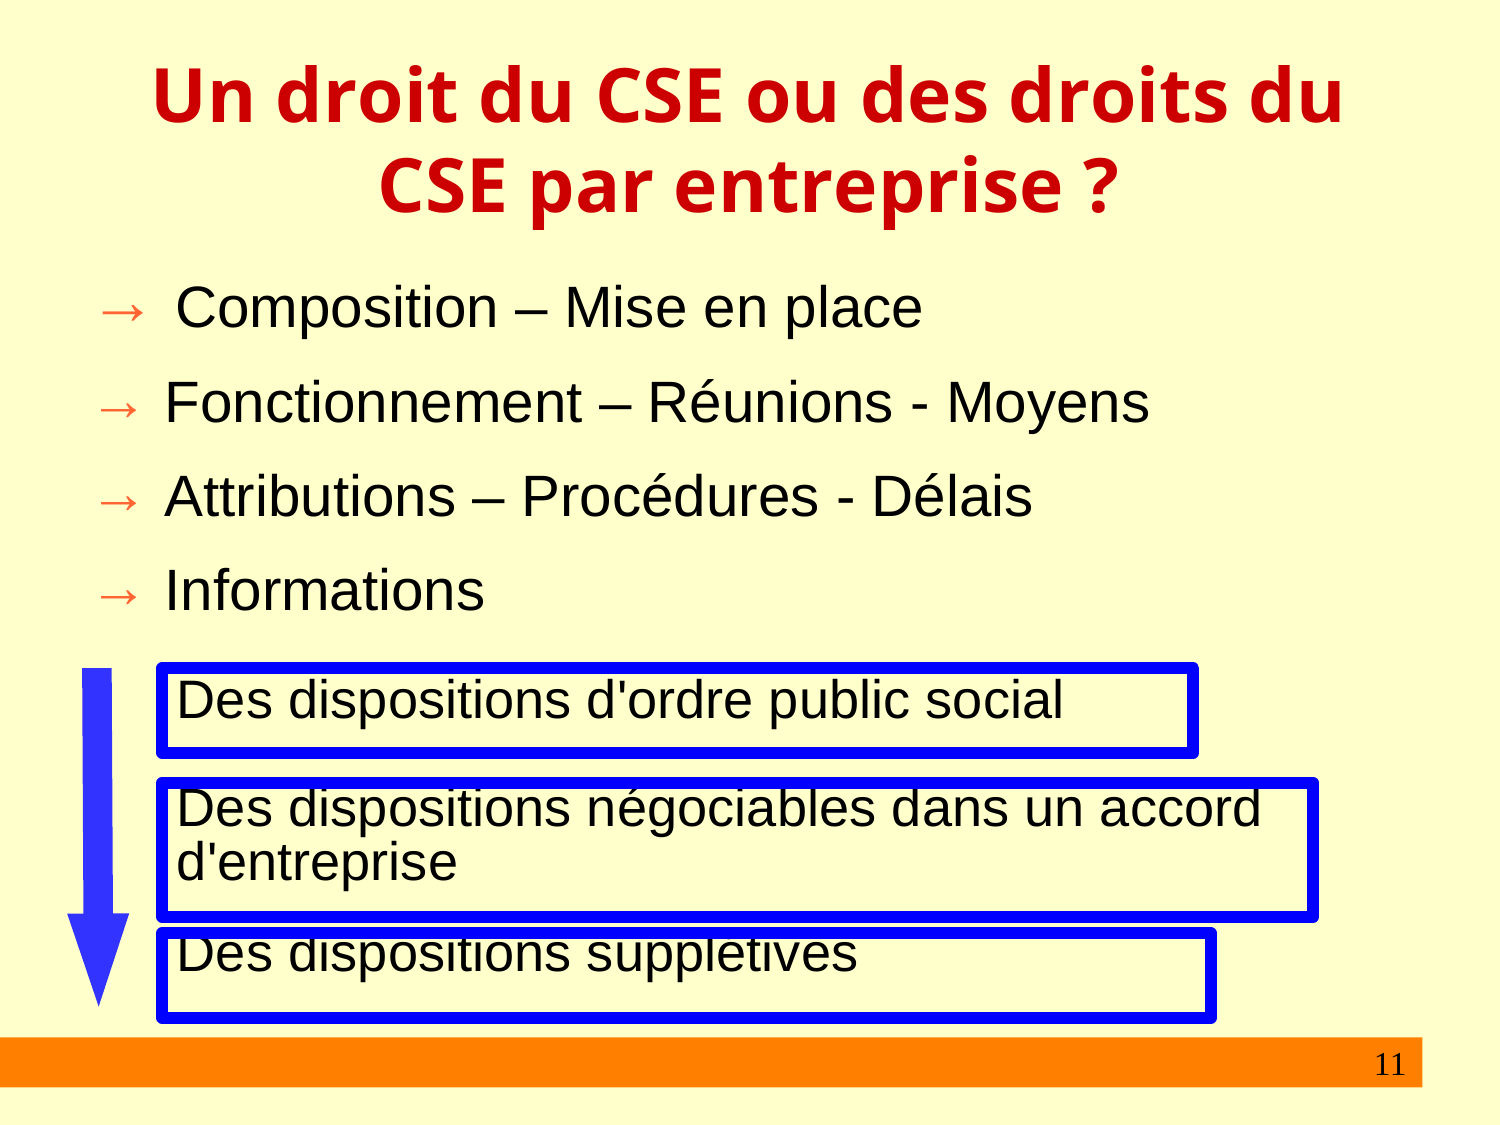

# Un droit du CSE ou des droits du CSE par entreprise ?
 Composition – Mise en place
 Fonctionnement – Réunions - Moyens
 Attributions – Procédures - Délais
 Informations
Des dispositions d'ordre public social
Des dispositions négociables dans un accord d'entreprise
Des dispositions supplétives